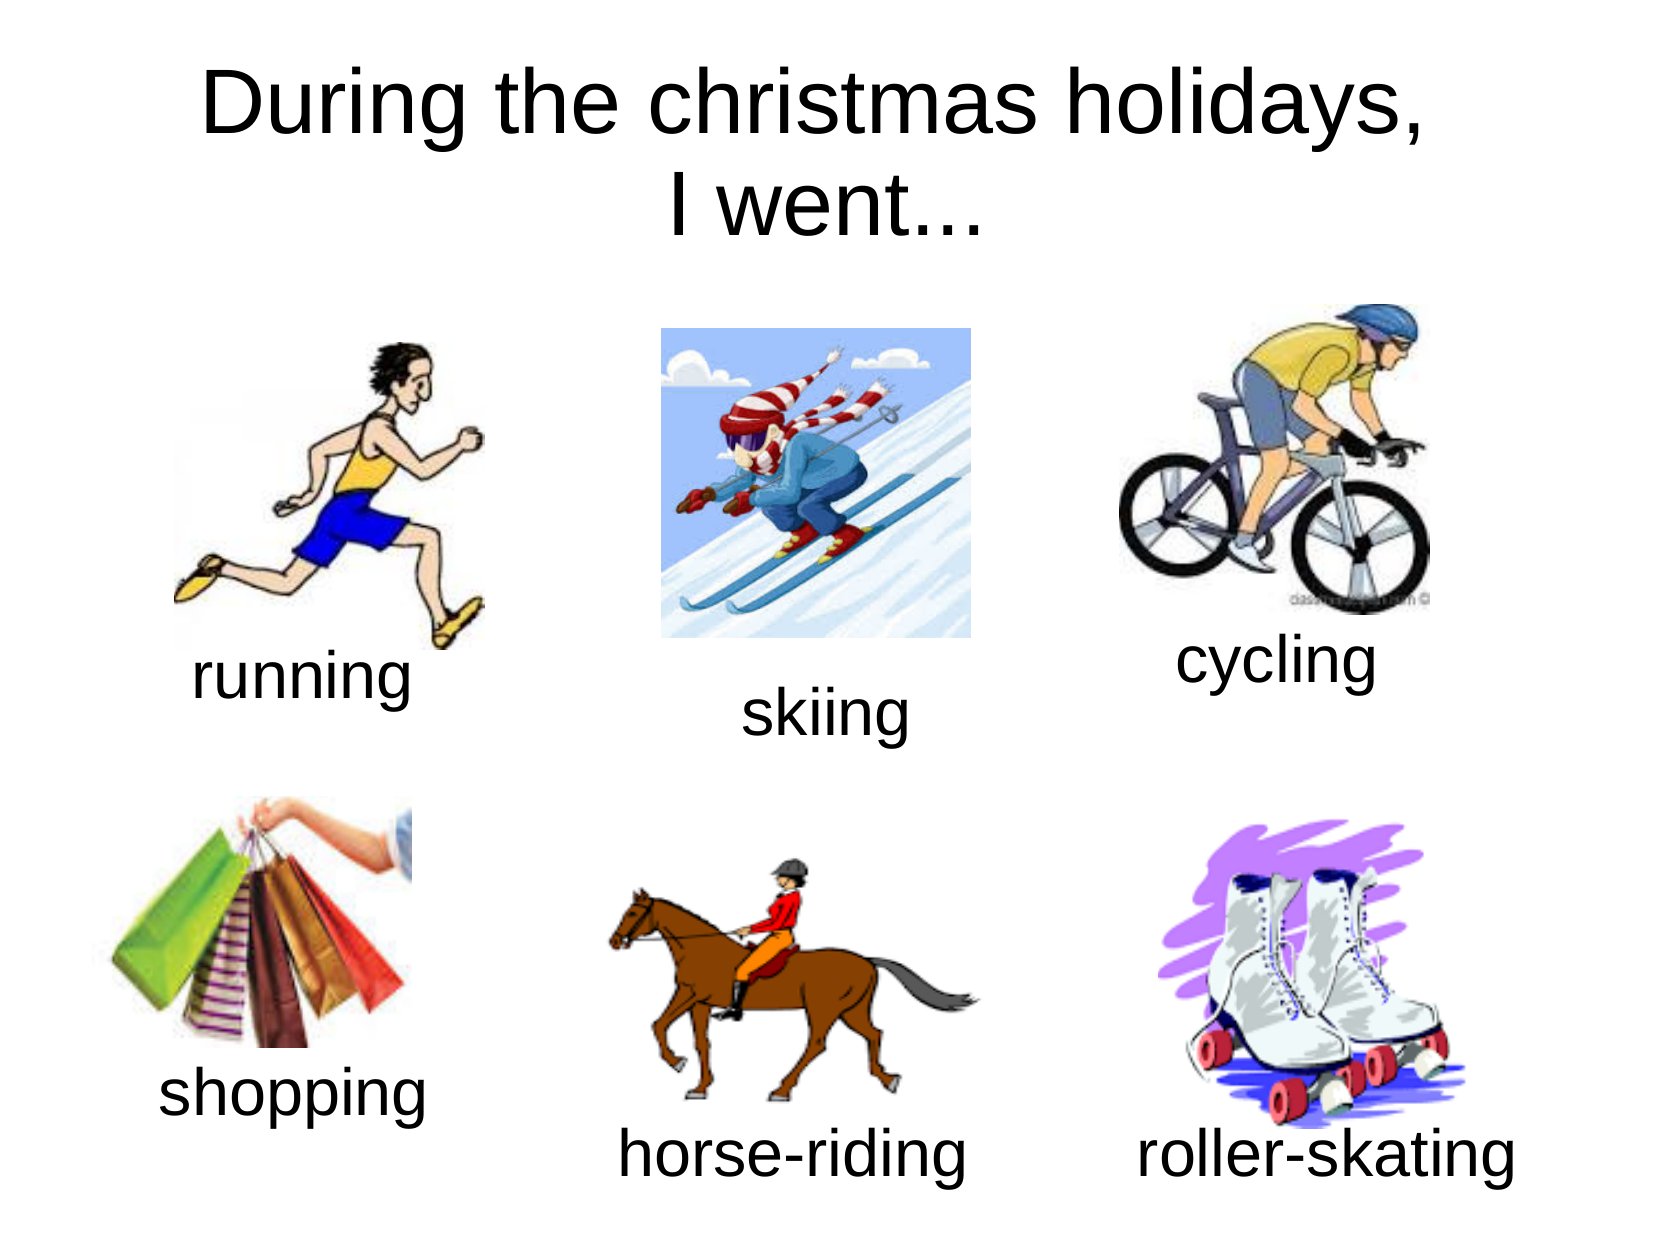

# During the christmas holidays, I went...
skiing
cycling
running
shopping
horse-riding
roller-skating